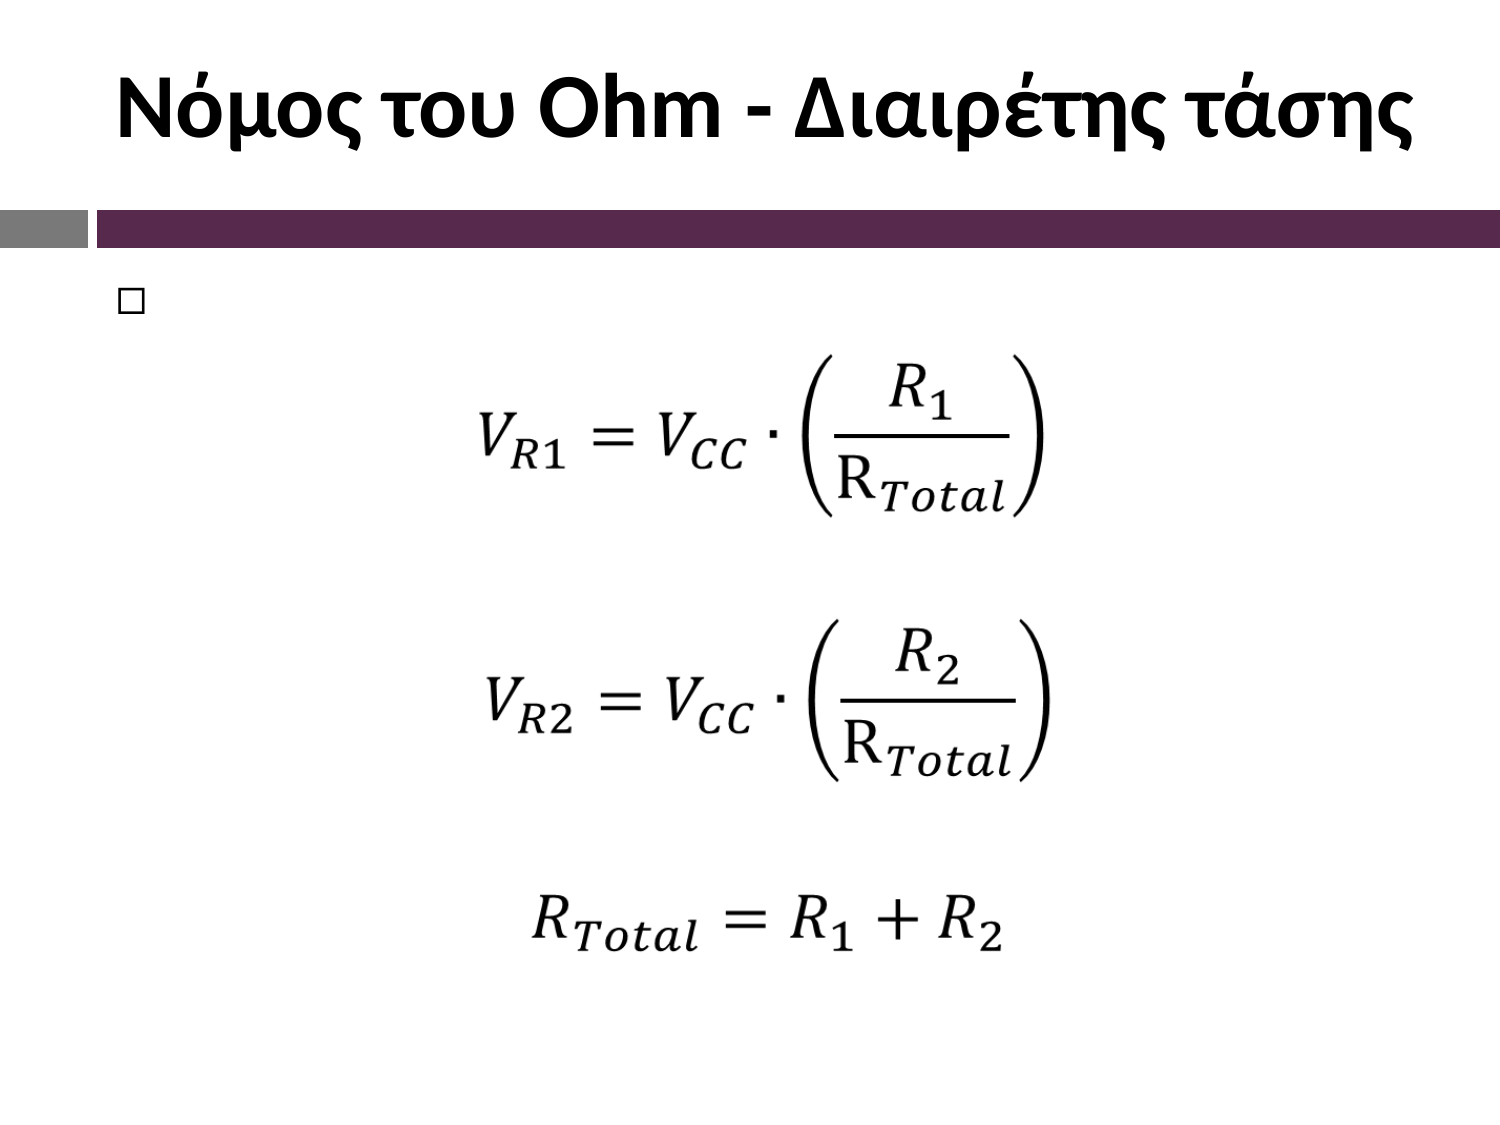

# Νόμος του Ohm - Διαιρέτης τάσης